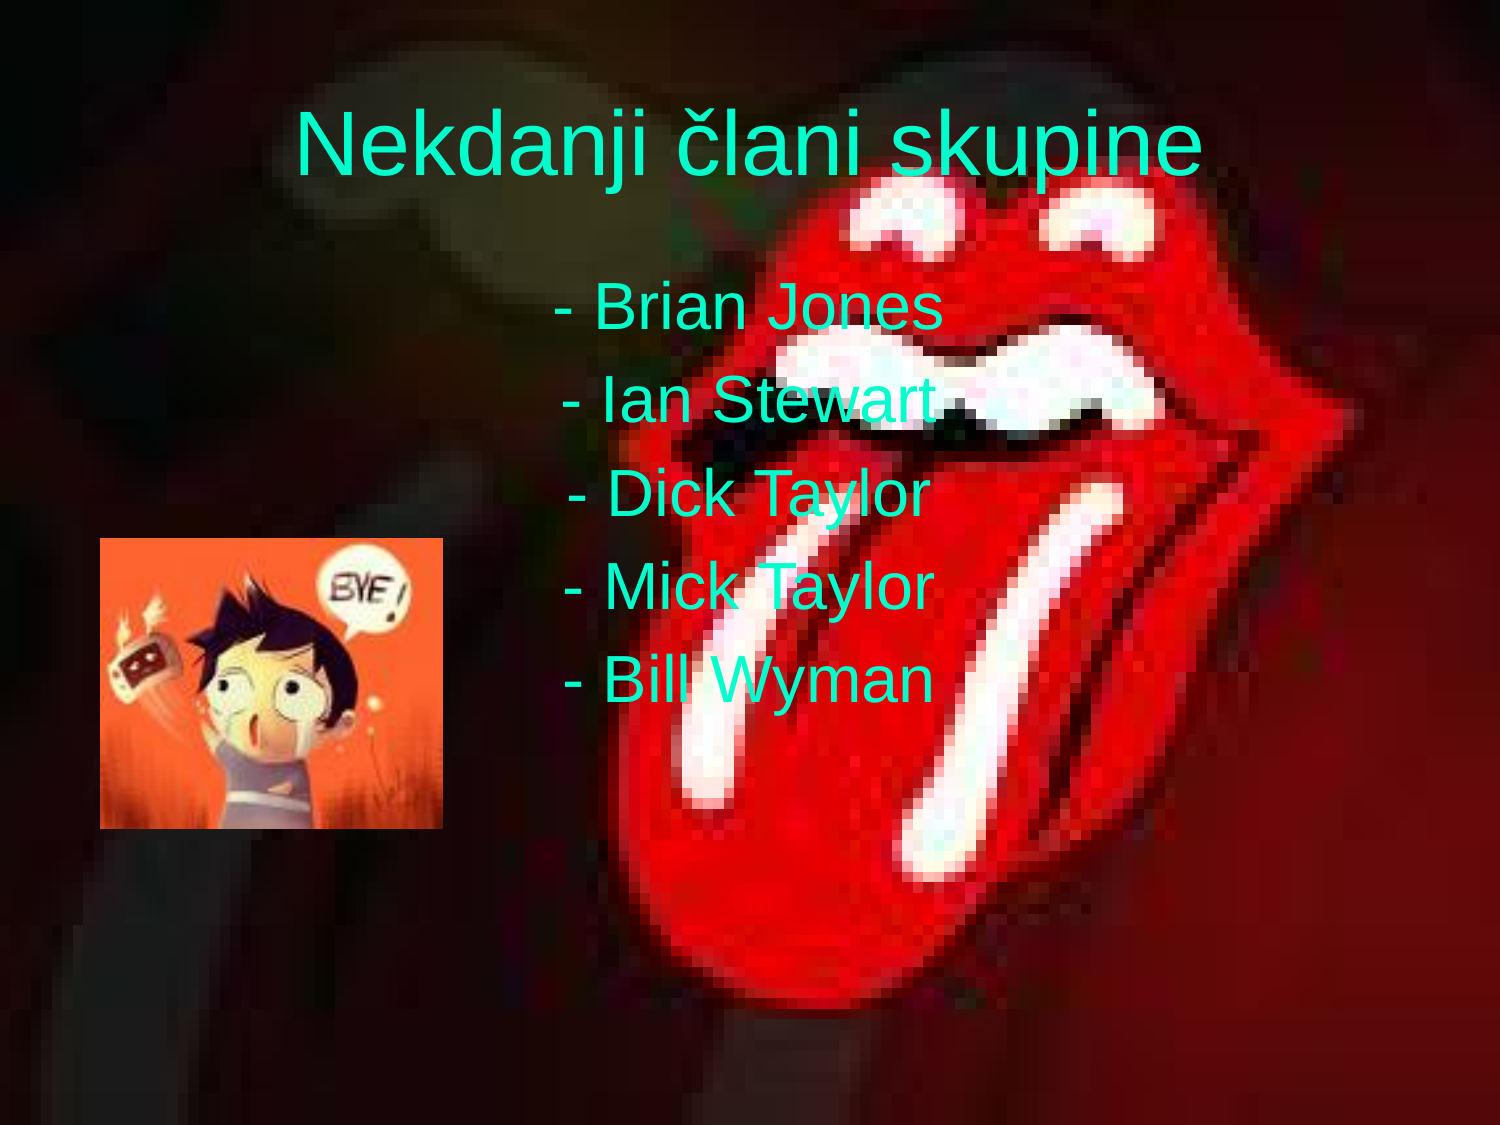

# Nekdanji člani skupine
 - Brian Jones
 - Ian Stewart
 - Dick Taylor
 - Mick Taylor
 - Bill Wyman